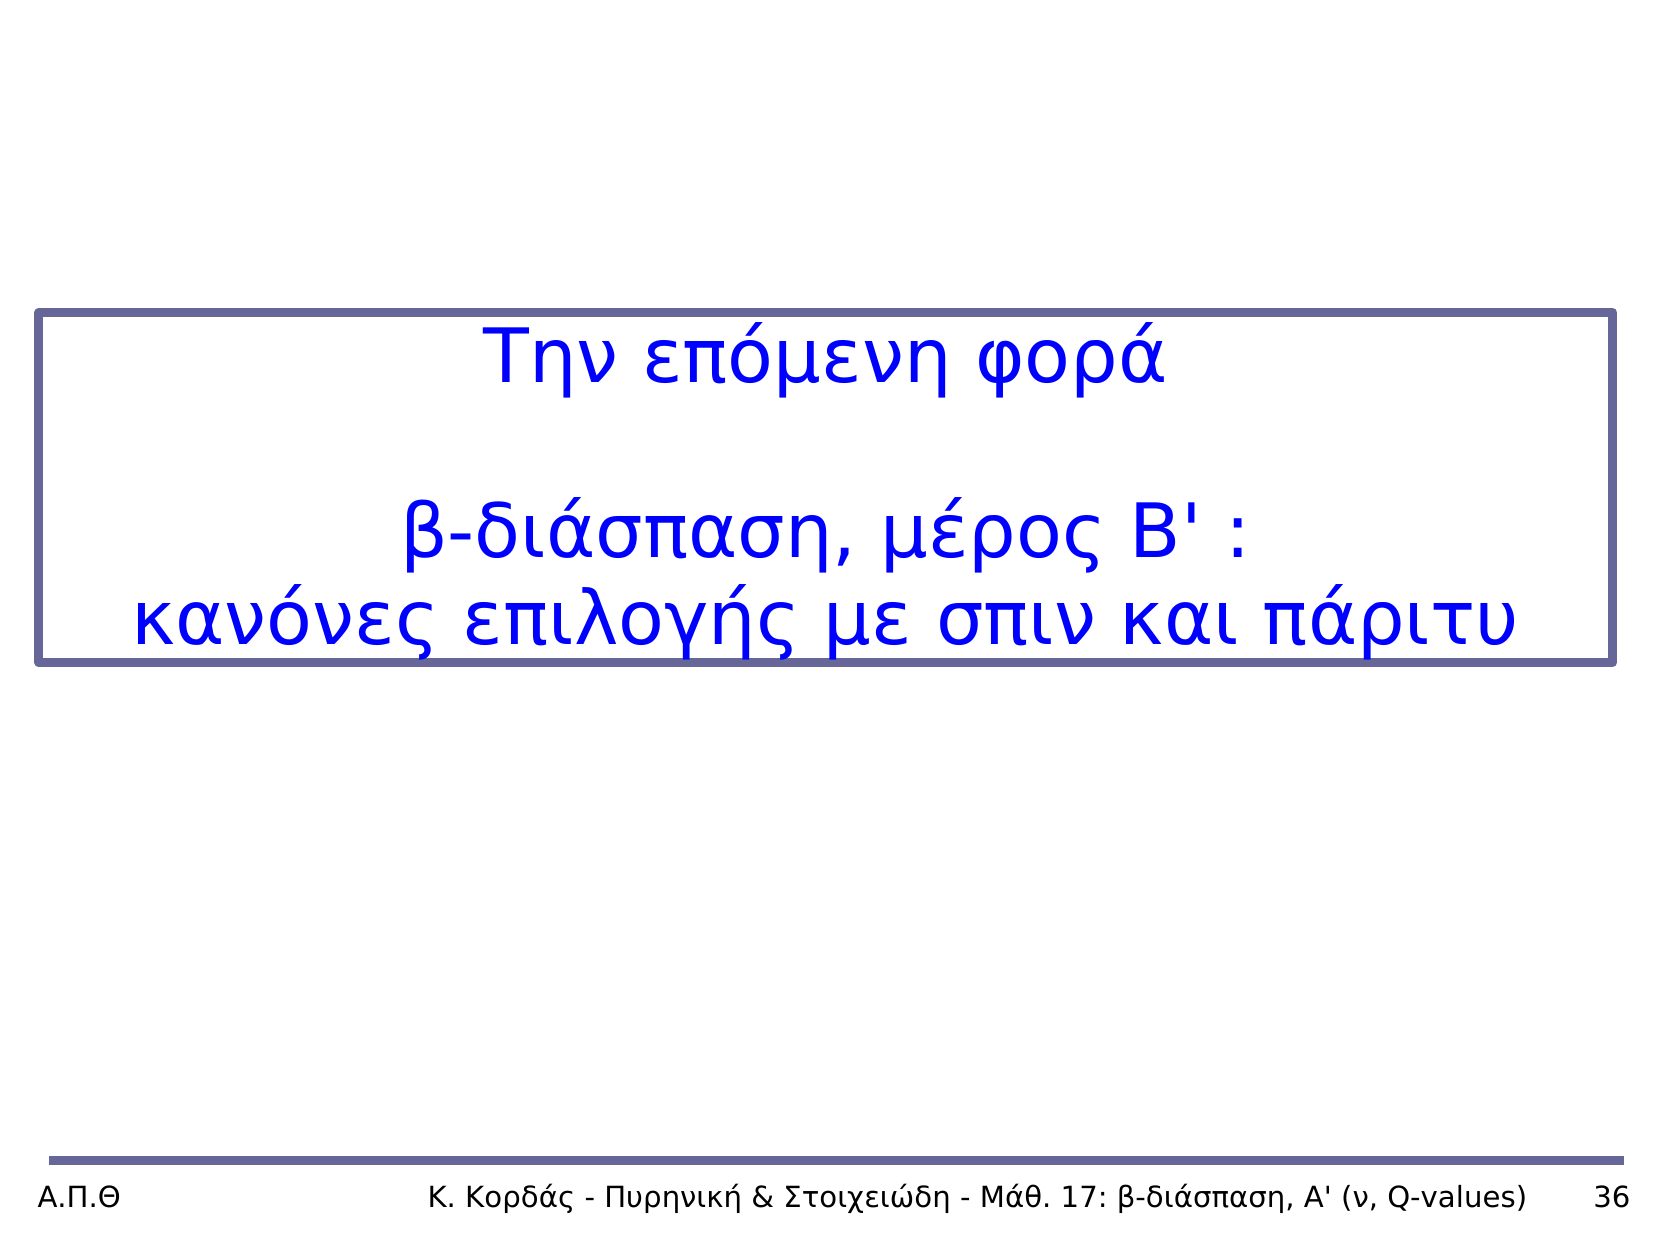

# Την επόμενη φορά β-διάσπαση, μέρος Β' : κανόνες επιλογής με σπιν και πάριτυ
Α.Π.Θ
Κ. Κορδάς - Πυρηνική & Στοιχειώδη - Μάθ. 17: β-διάσπαση, A' (ν, Q-values)
36